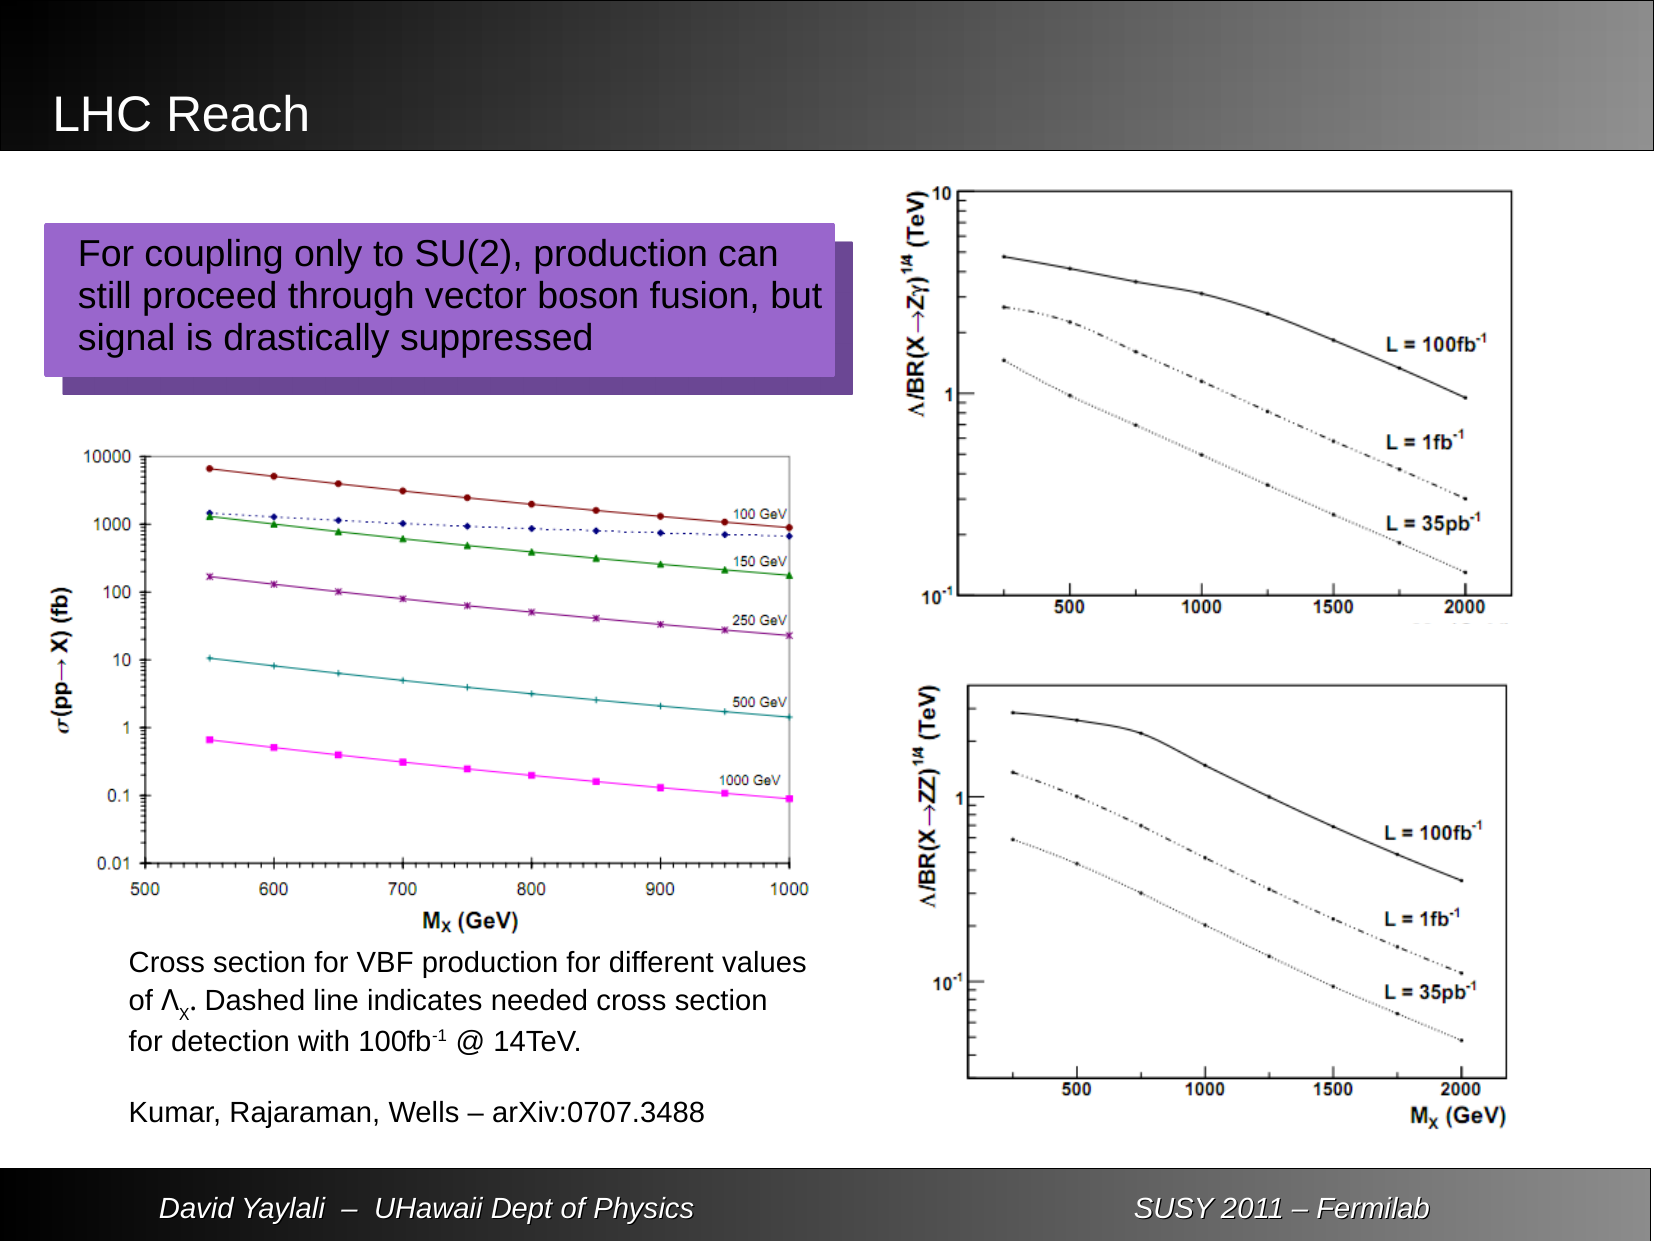

LHC Reach
For coupling only to SU(2), production can still proceed through vector boson fusion, but signal is drastically suppressed
Cross section for VBF production for different values of ΛX. Dashed line indicates needed cross section for detection with 100fb-1 @ 14TeV.
Kumar, Rajaraman, Wells – arXiv:0707.3488